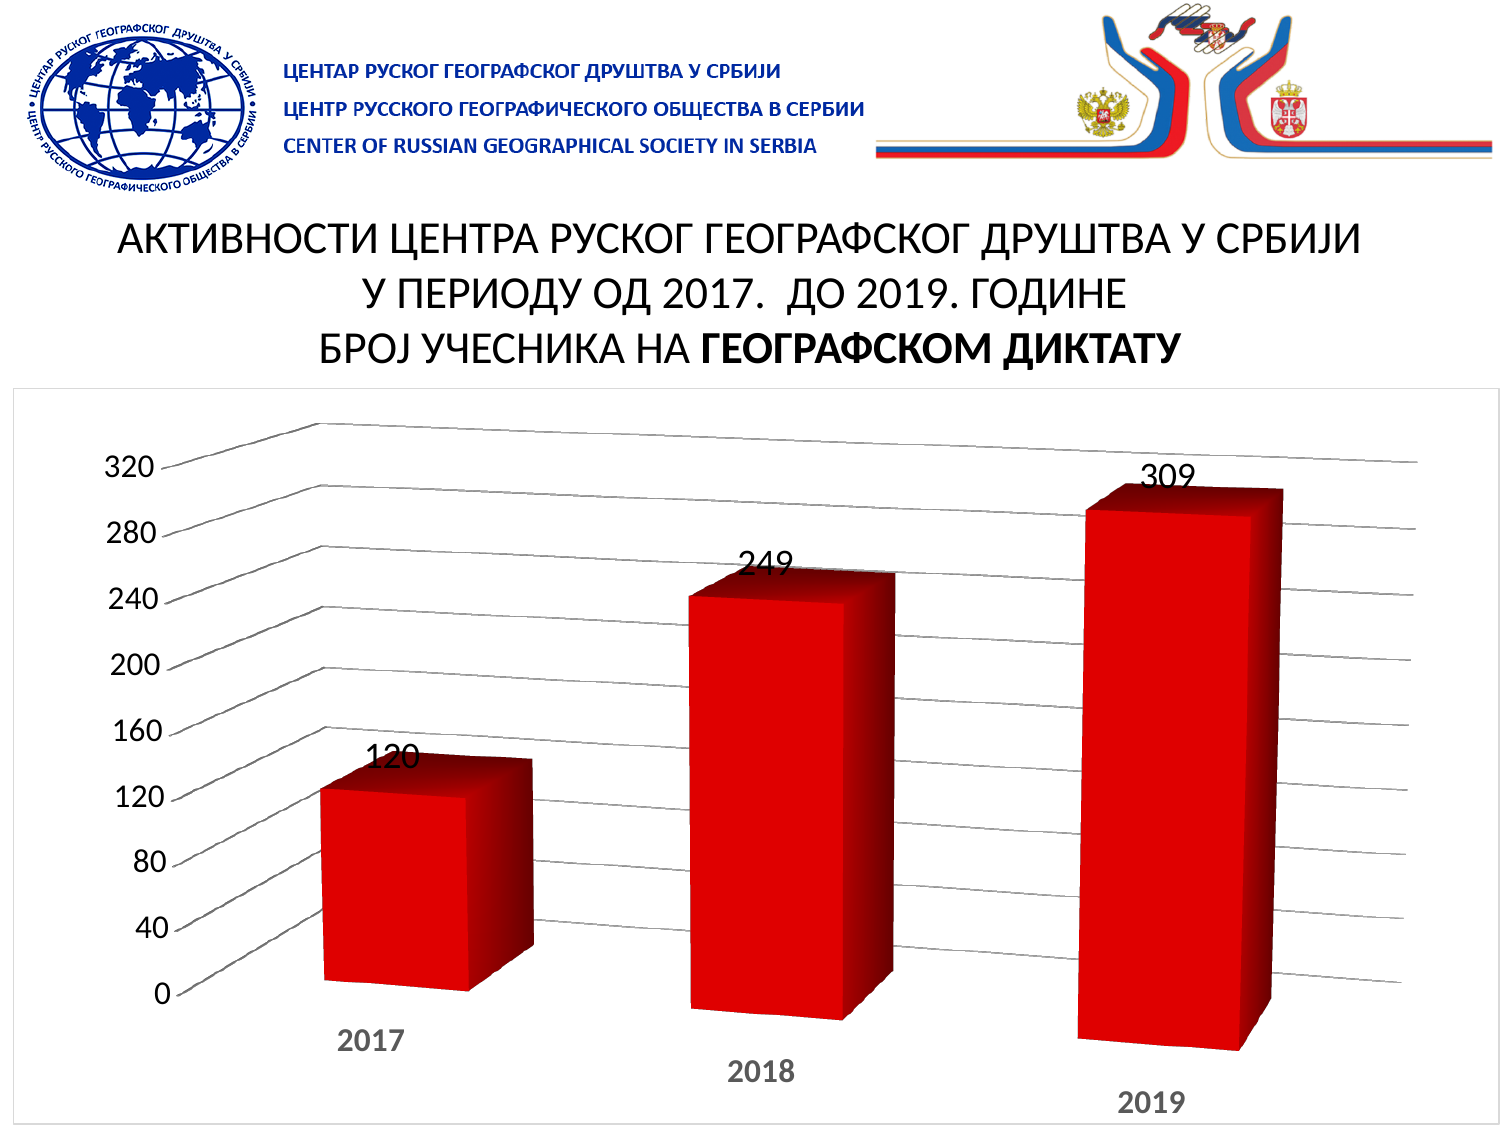

# АКТИВНОСТИ ЦЕНТРА РУСКОГ ГЕОГРАФСКОГ ДРУШТВА У СРБИЈИ У ПЕРИОДУ ОД 2017. ДО 2019. ГОДИНЕ БРОЈ УЧЕСНИКА НА ГЕОГРАФСКОМ ДИКТАТУ
[unsupported chart]